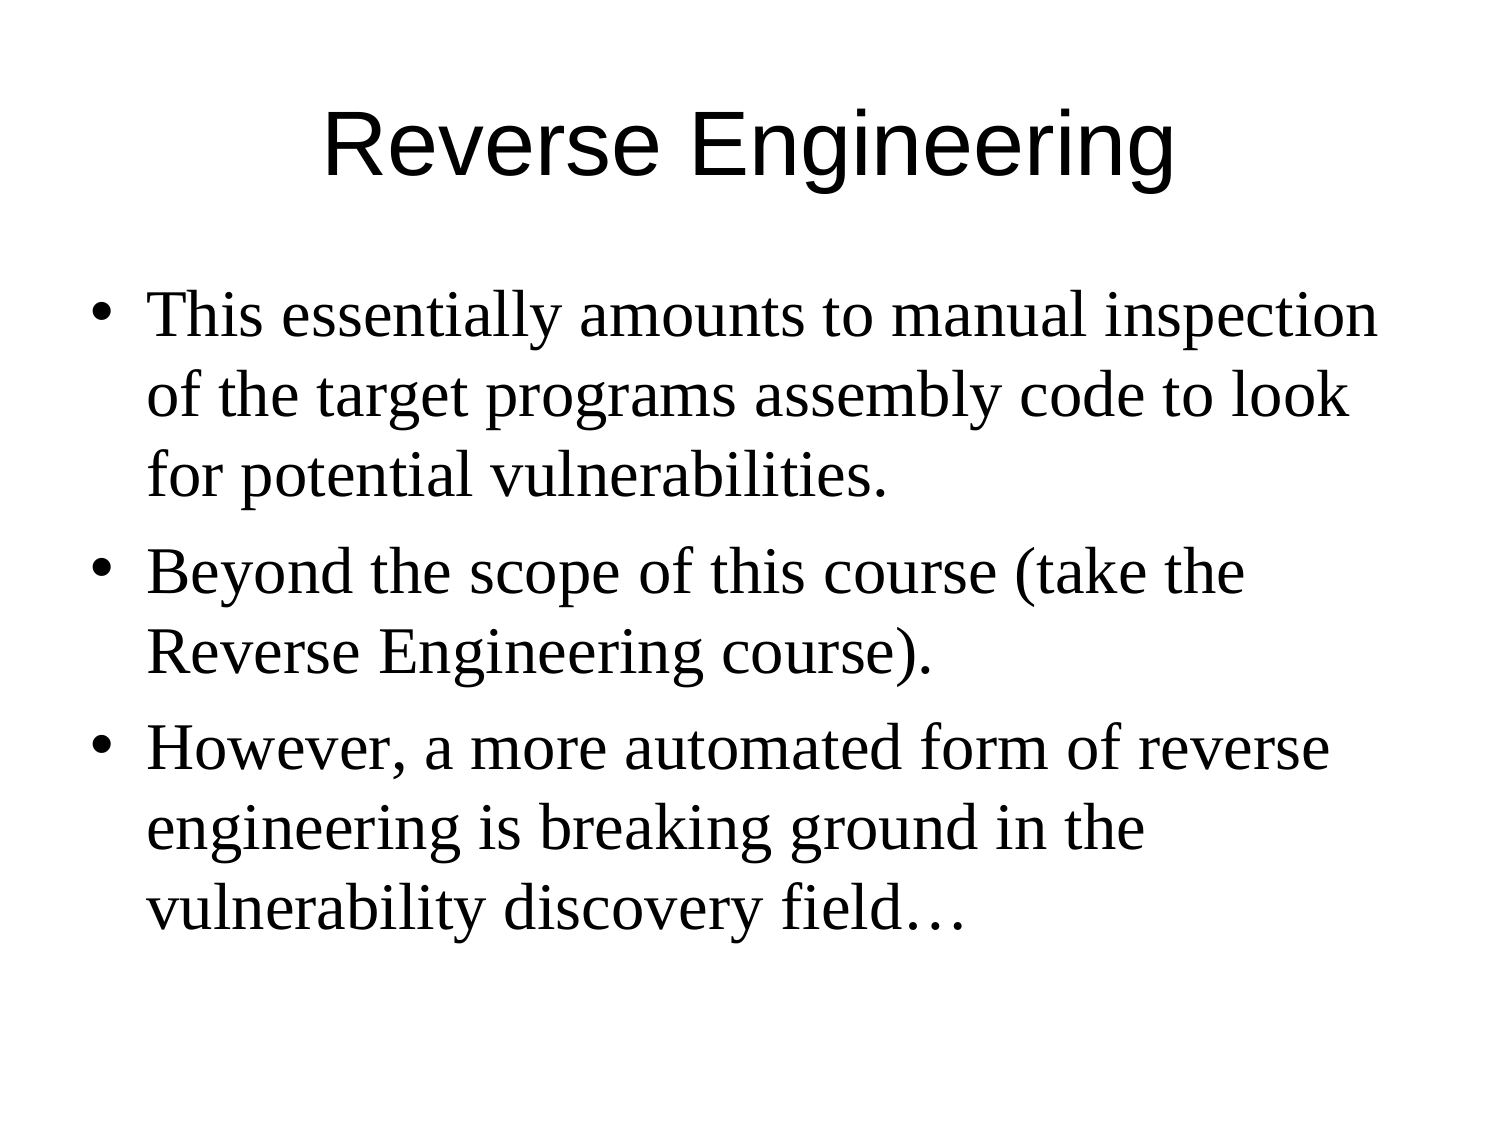

# Reverse Engineering
This essentially amounts to manual inspection of the target programs assembly code to look for potential vulnerabilities.
Beyond the scope of this course (take the Reverse Engineering course).
However, a more automated form of reverse engineering is breaking ground in the vulnerability discovery field…